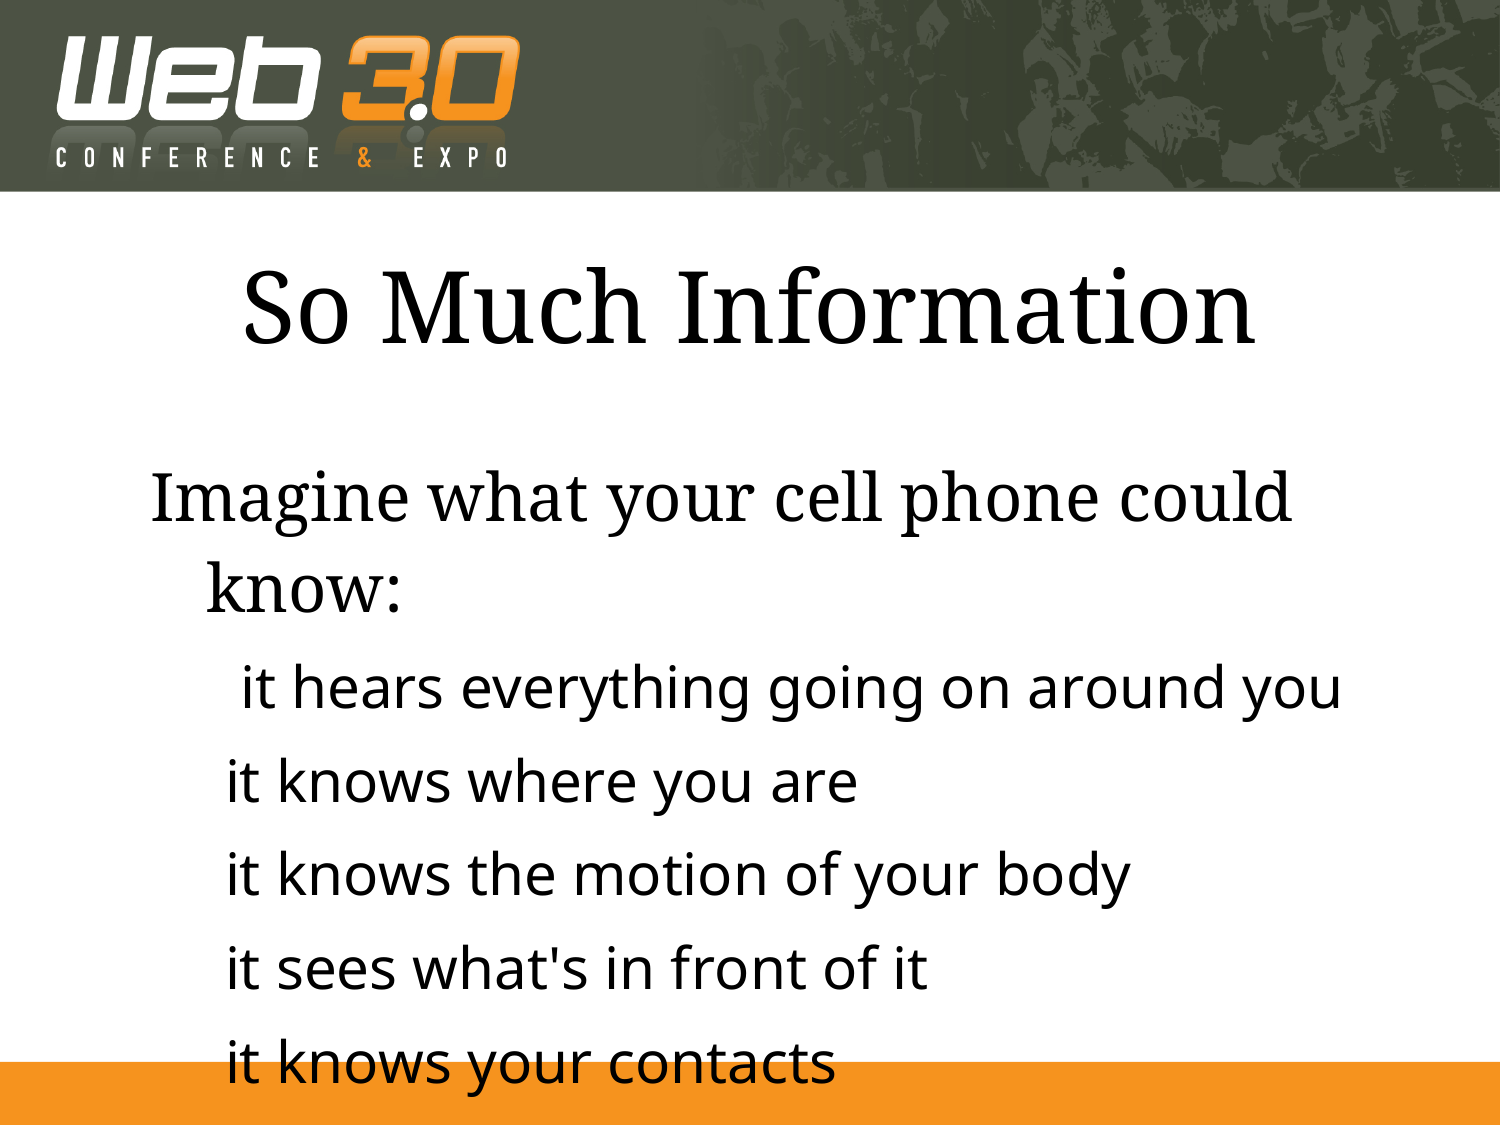

# So Much Information
Imagine what your cell phone could know:
 it hears everything going on around you
it knows where you are
it knows the motion of your body
it sees what's in front of it
it knows your contacts
it hears your phone calls